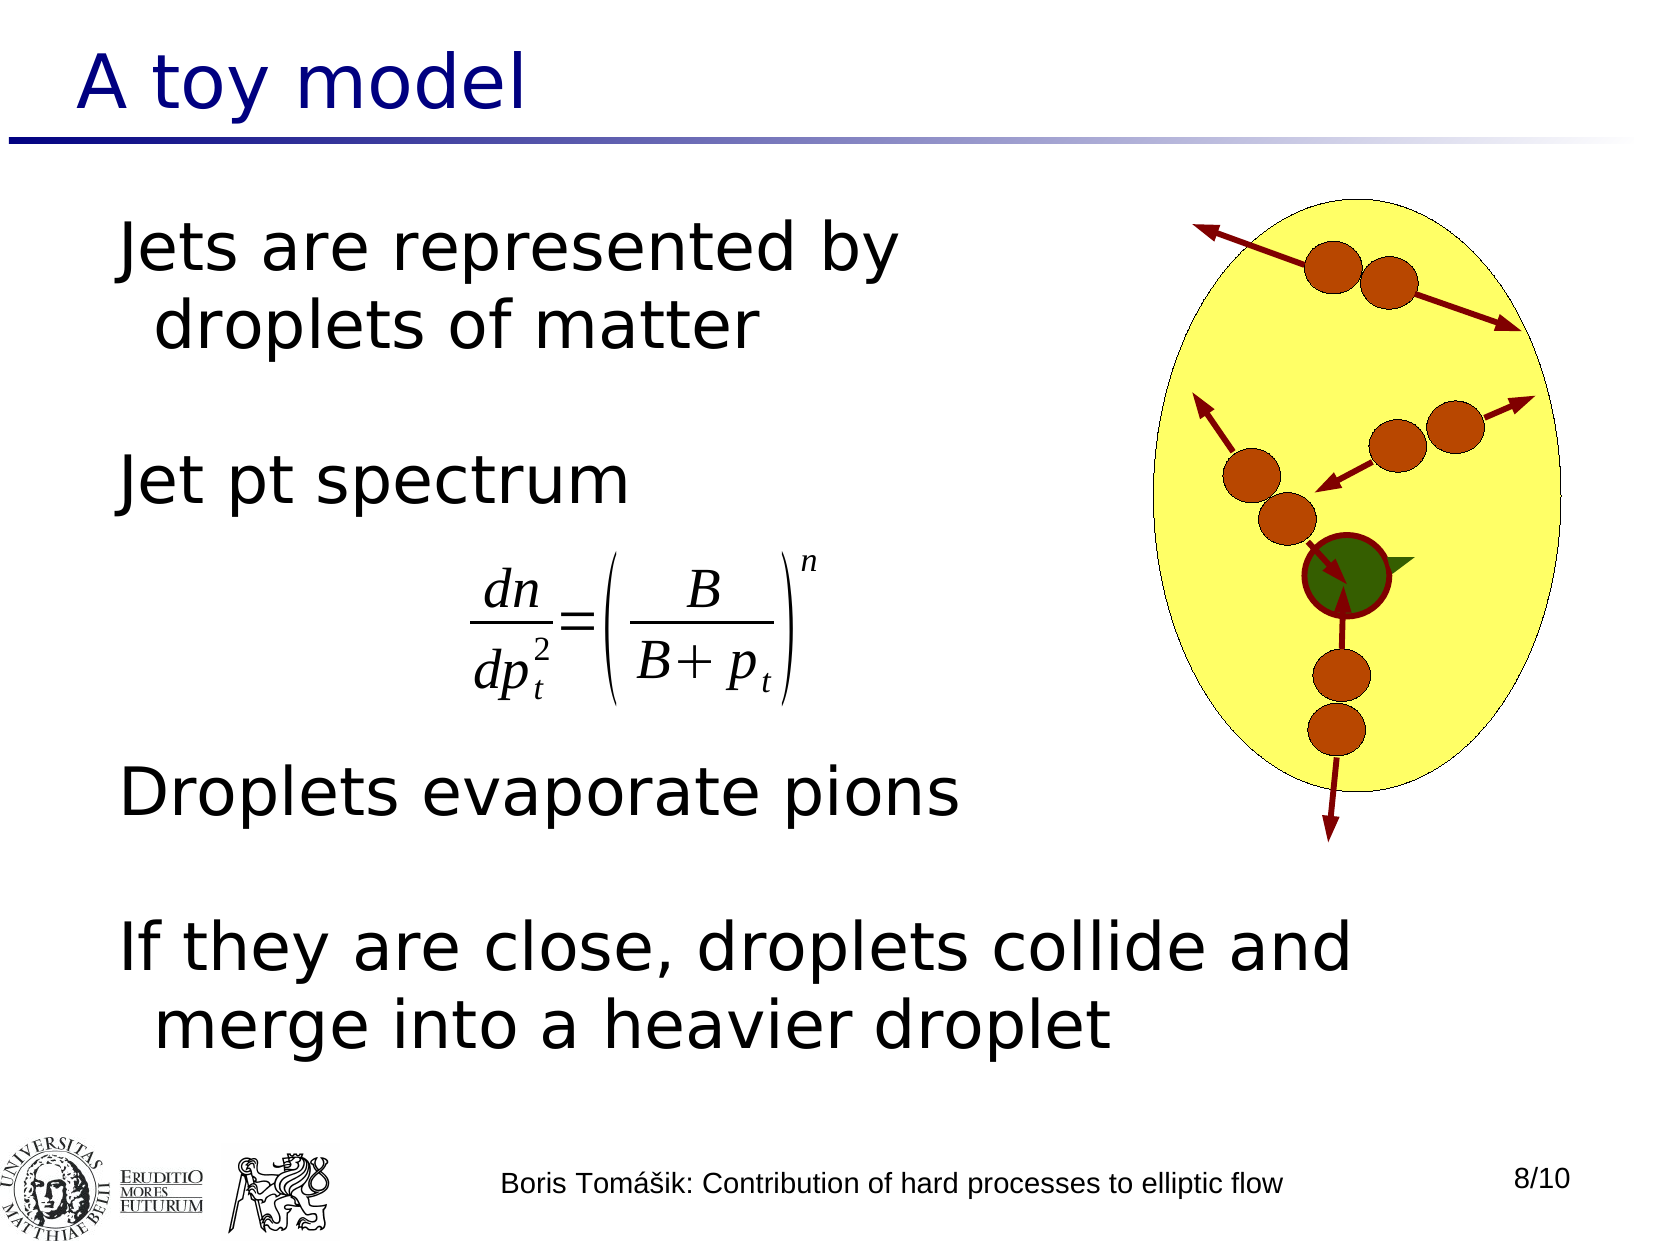

# A toy model
Jets are represented by
droplets of matter
Jet pt spectrum
Droplets evaporate pions
If they are close, droplets collide and merge into a heavier droplet
8